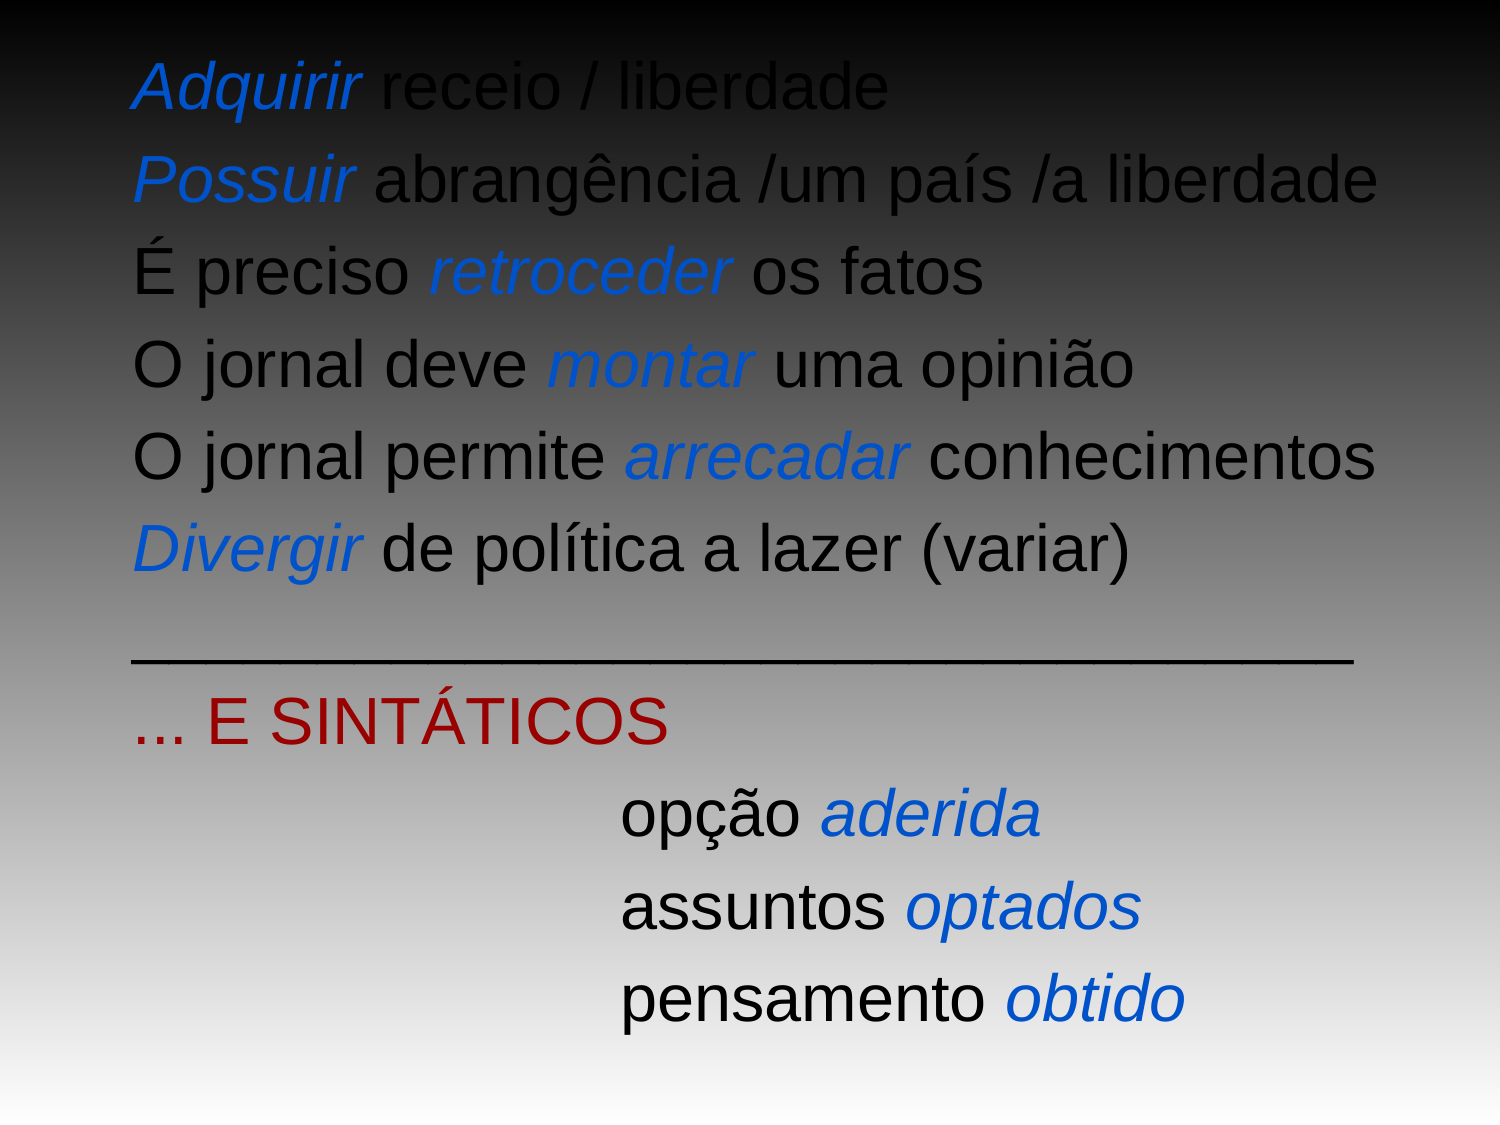

# Adquirir receio / liberdade
Possuir abrangência /um país /a liberdade
É preciso retroceder os fatos
O jornal deve montar uma opinião
O jornal permite arrecadar conhecimentos
Divergir de política a lazer (variar)
_________________________________
... E SINTÁTICOS
opção aderida
assuntos optados
pensamento obtido